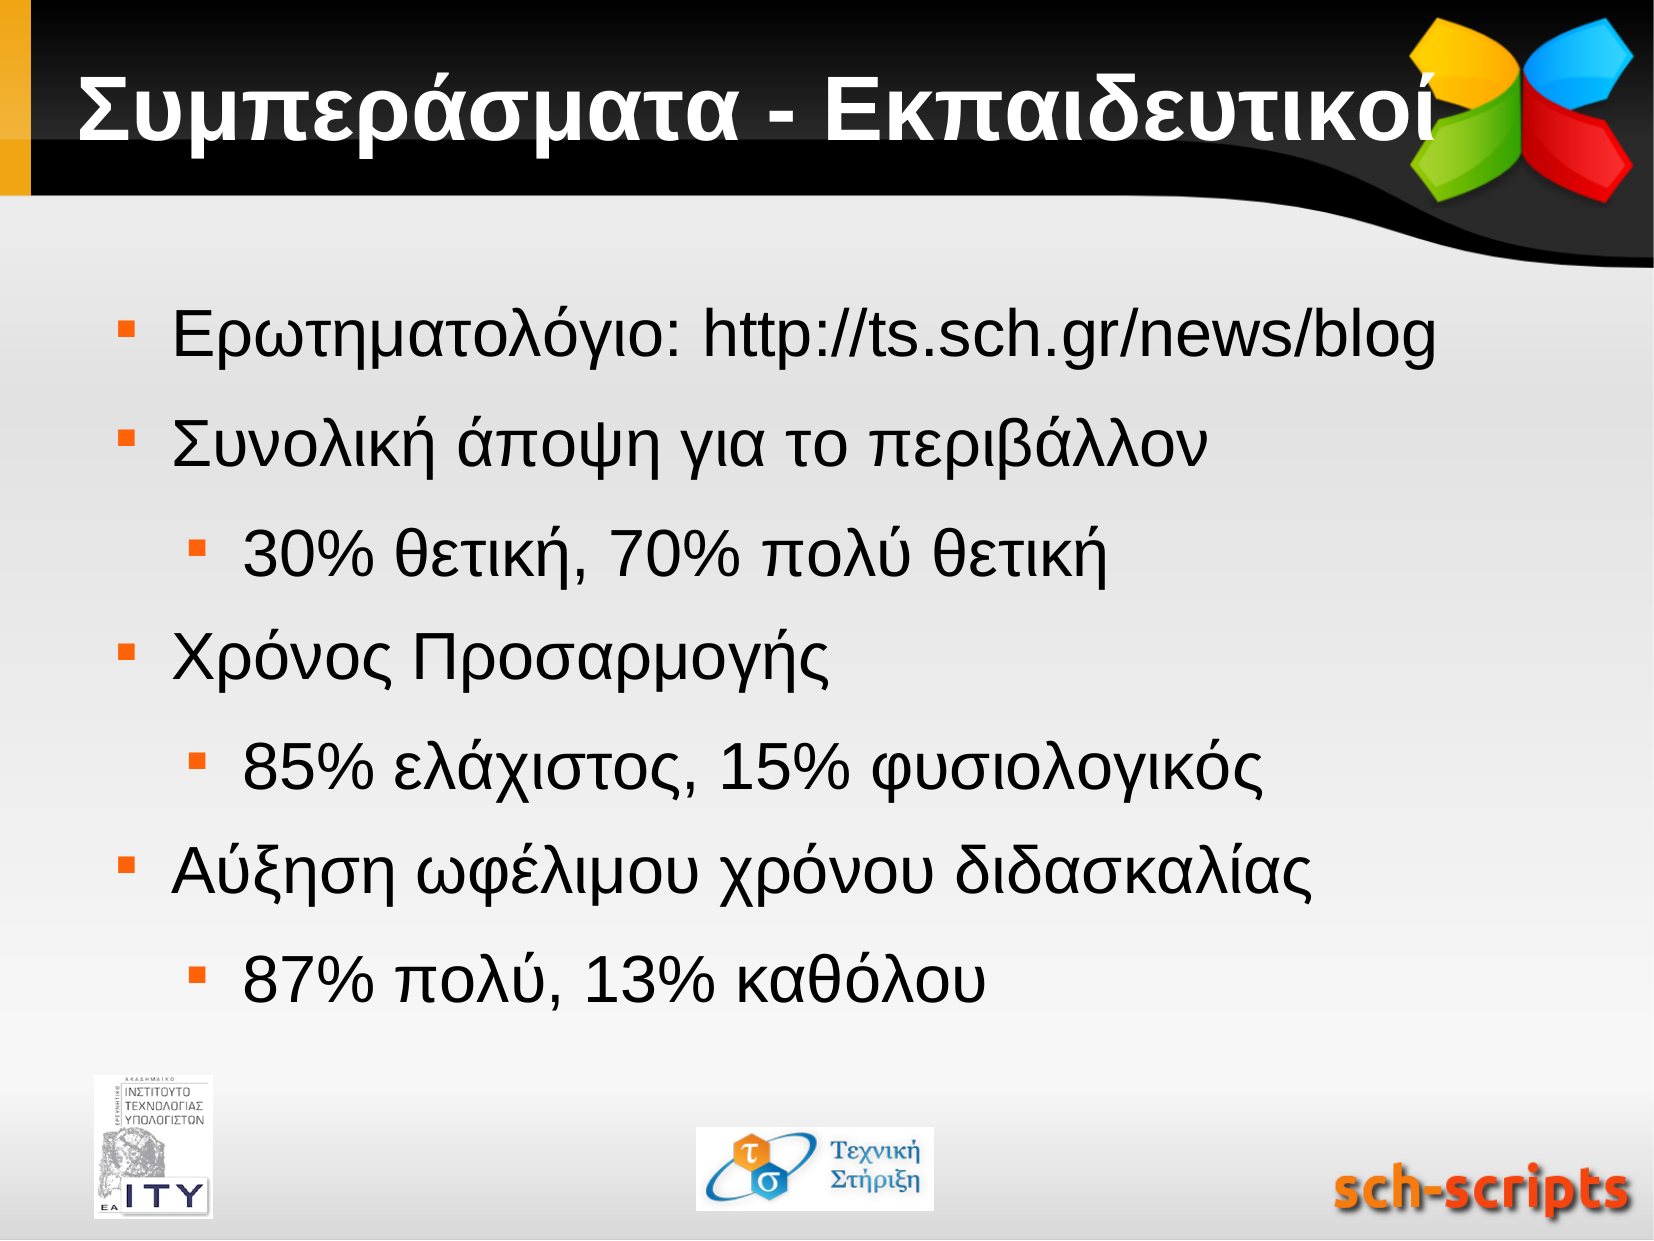

# Συμπεράσματα - Εκπαιδευτικοί
Ερωτηματολόγιο: http://ts.sch.gr/news/blog
Συνολική άποψη για το περιβάλλον
30% θετική, 70% πολύ θετική
Χρόνος Προσαρμογής
85% ελάχιστος, 15% φυσιολογικός
Αύξηση ωφέλιμου χρόνου διδασκαλίας
87% πολύ, 13% καθόλου